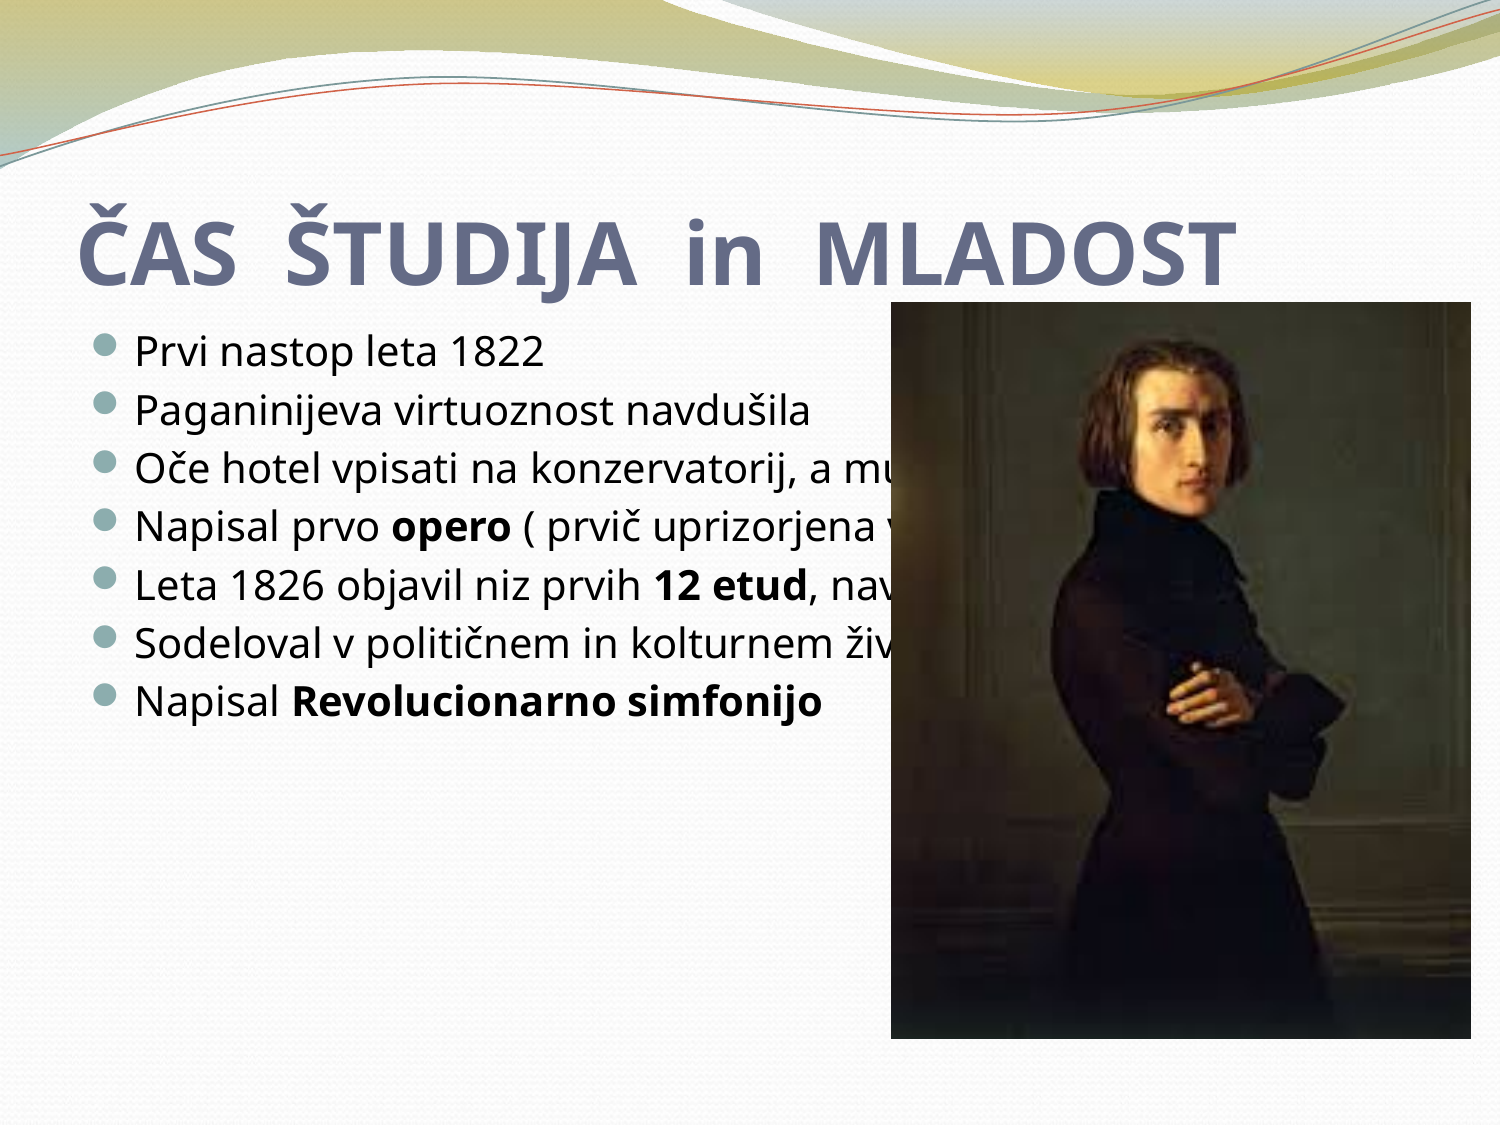

# ČAS ŠTUDIJA in MLADOST
Prvi nastop leta 1822
Paganinijeva virtuoznost navdušila
Oče hotel vpisati na konzervatorij, a mu ni uspelo
Napisal prvo opero ( prvič uprizorjena v Parizu leta 1824)
Leta 1826 objavil niz prvih 12 etud, navdih v Bachovi glasbi.
Sodeloval v političnem in kolturnem življenju
Napisal Revolucionarno simfonijo